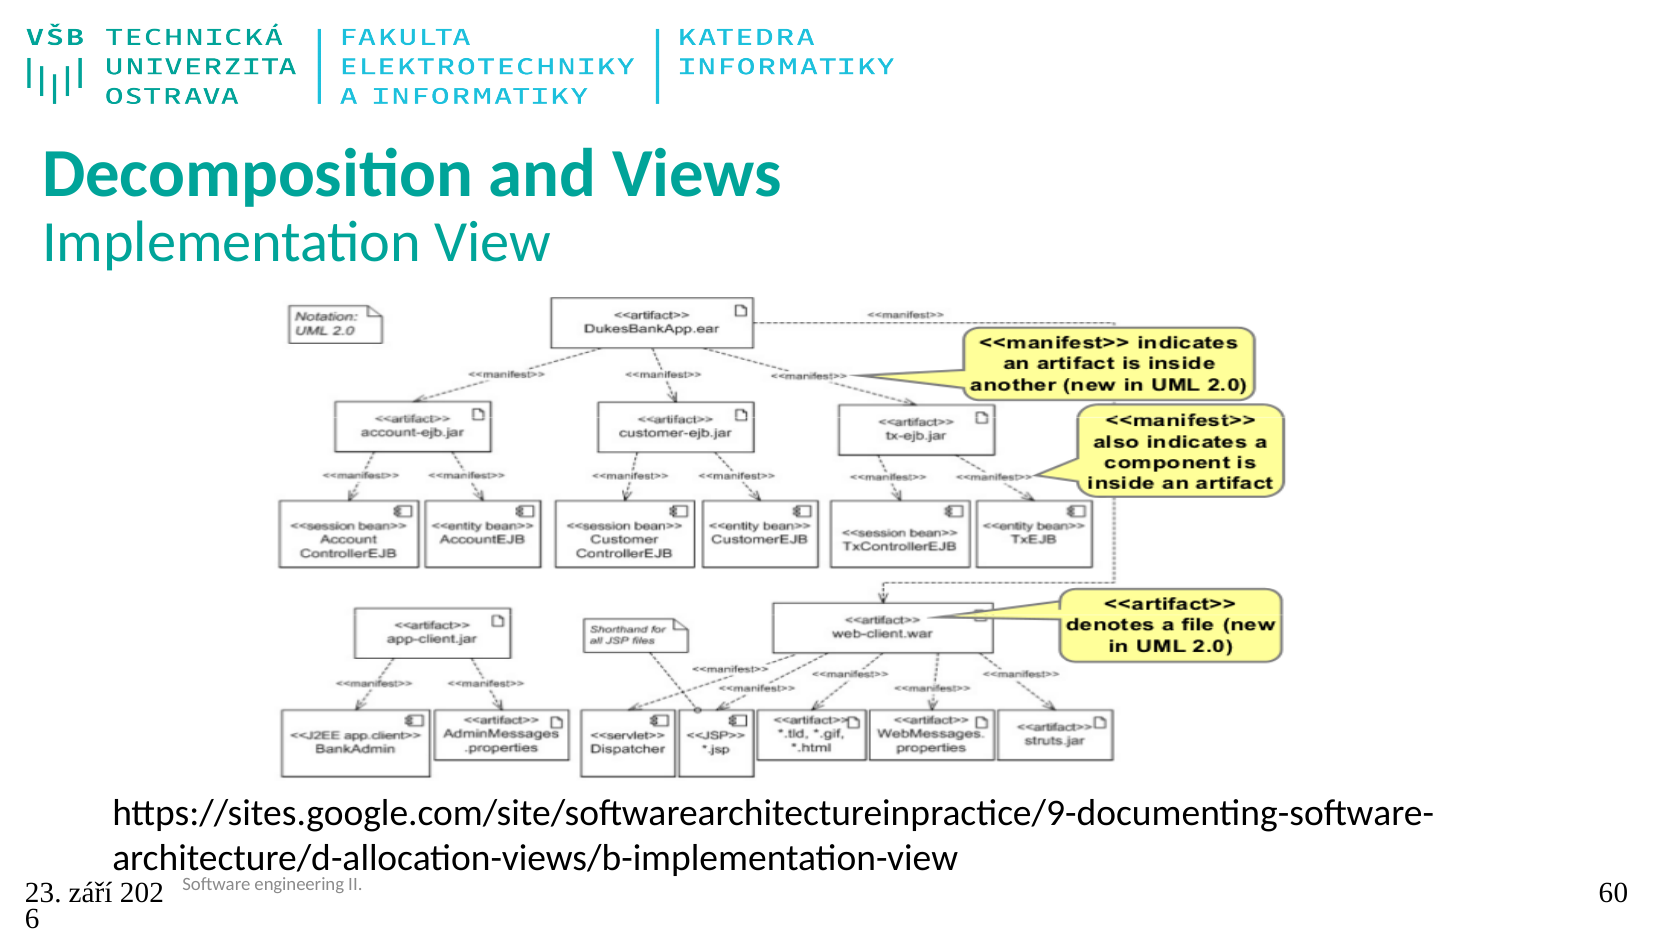

# Decomposition and Views Implementation View
https://sites.google.com/site/softwarearchitectureinpractice/9-documenting-software-architecture/d-allocation-views/b-implementation-view
Software engineering II.
60